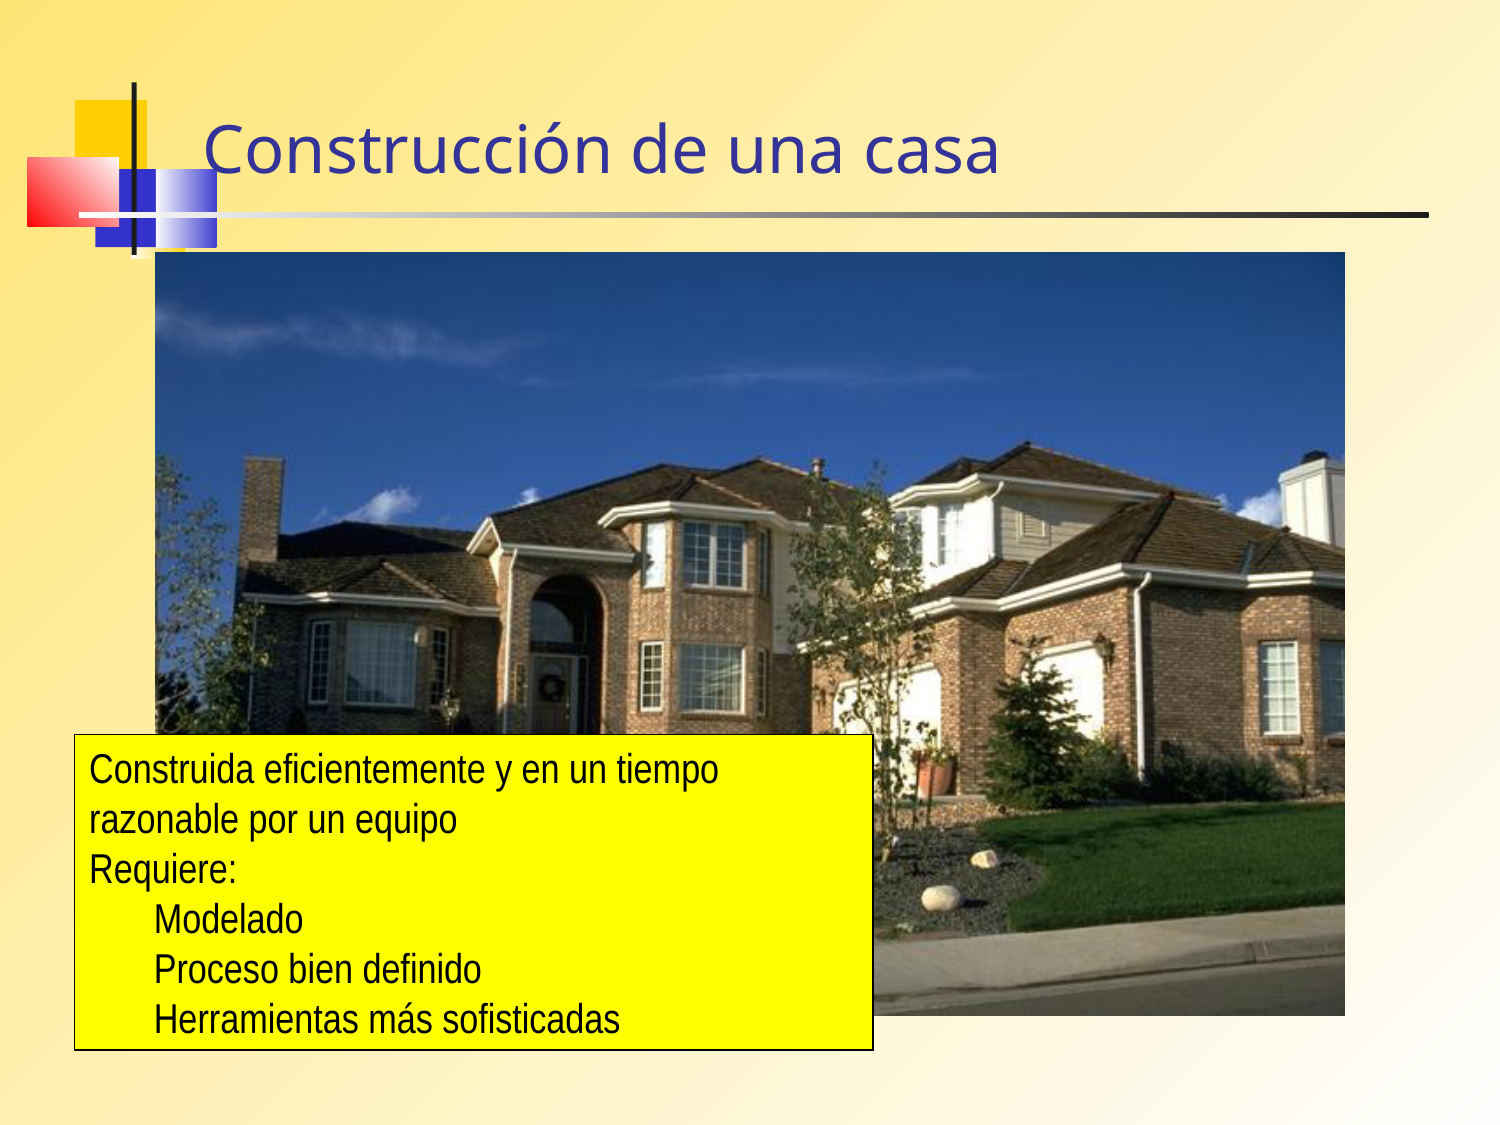

# Construcción de una casa
Construida eficientemente y en un tiempo
razonable por un equipo
Requiere:
	Modelado
	Proceso bien definido
	Herramientas más sofisticadas